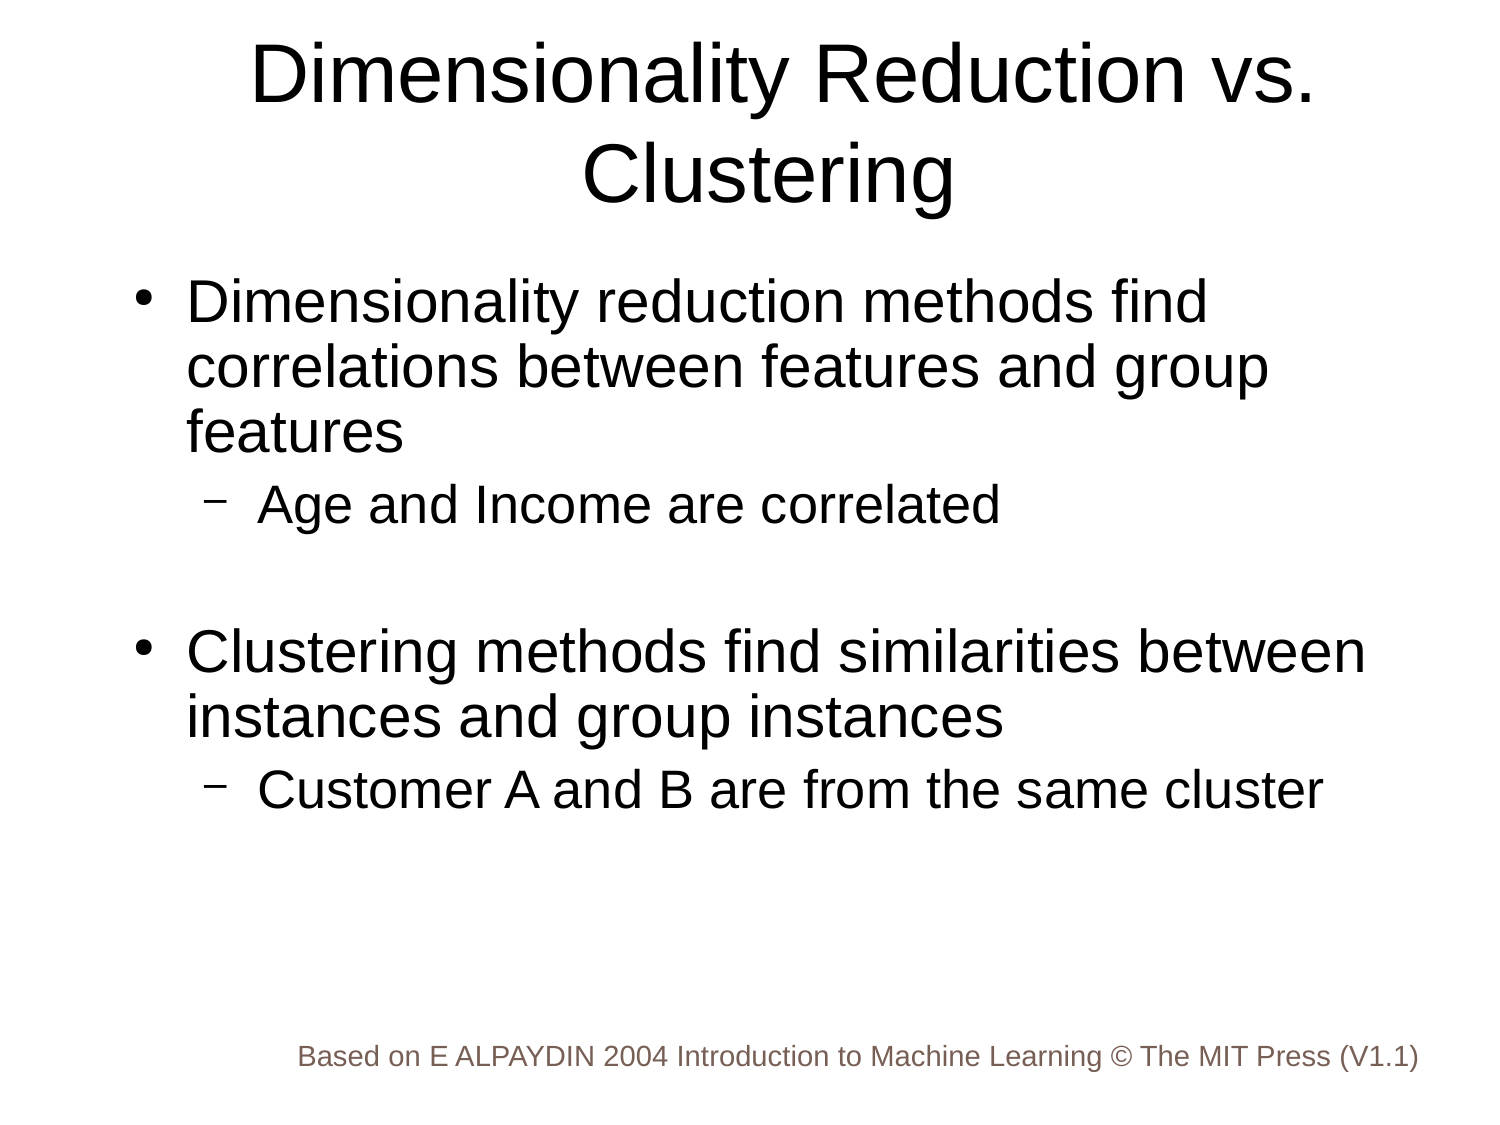

# Dimensionality Reduction vs. Clustering
Dimensionality reduction methods find correlations between features and group features
Age and Income are correlated
Clustering methods find similarities between instances and group instances
Customer A and B are from the same cluster
Based on E ALPAYDIN 2004 Introduction to Machine Learning © The MIT Press (V1.1)